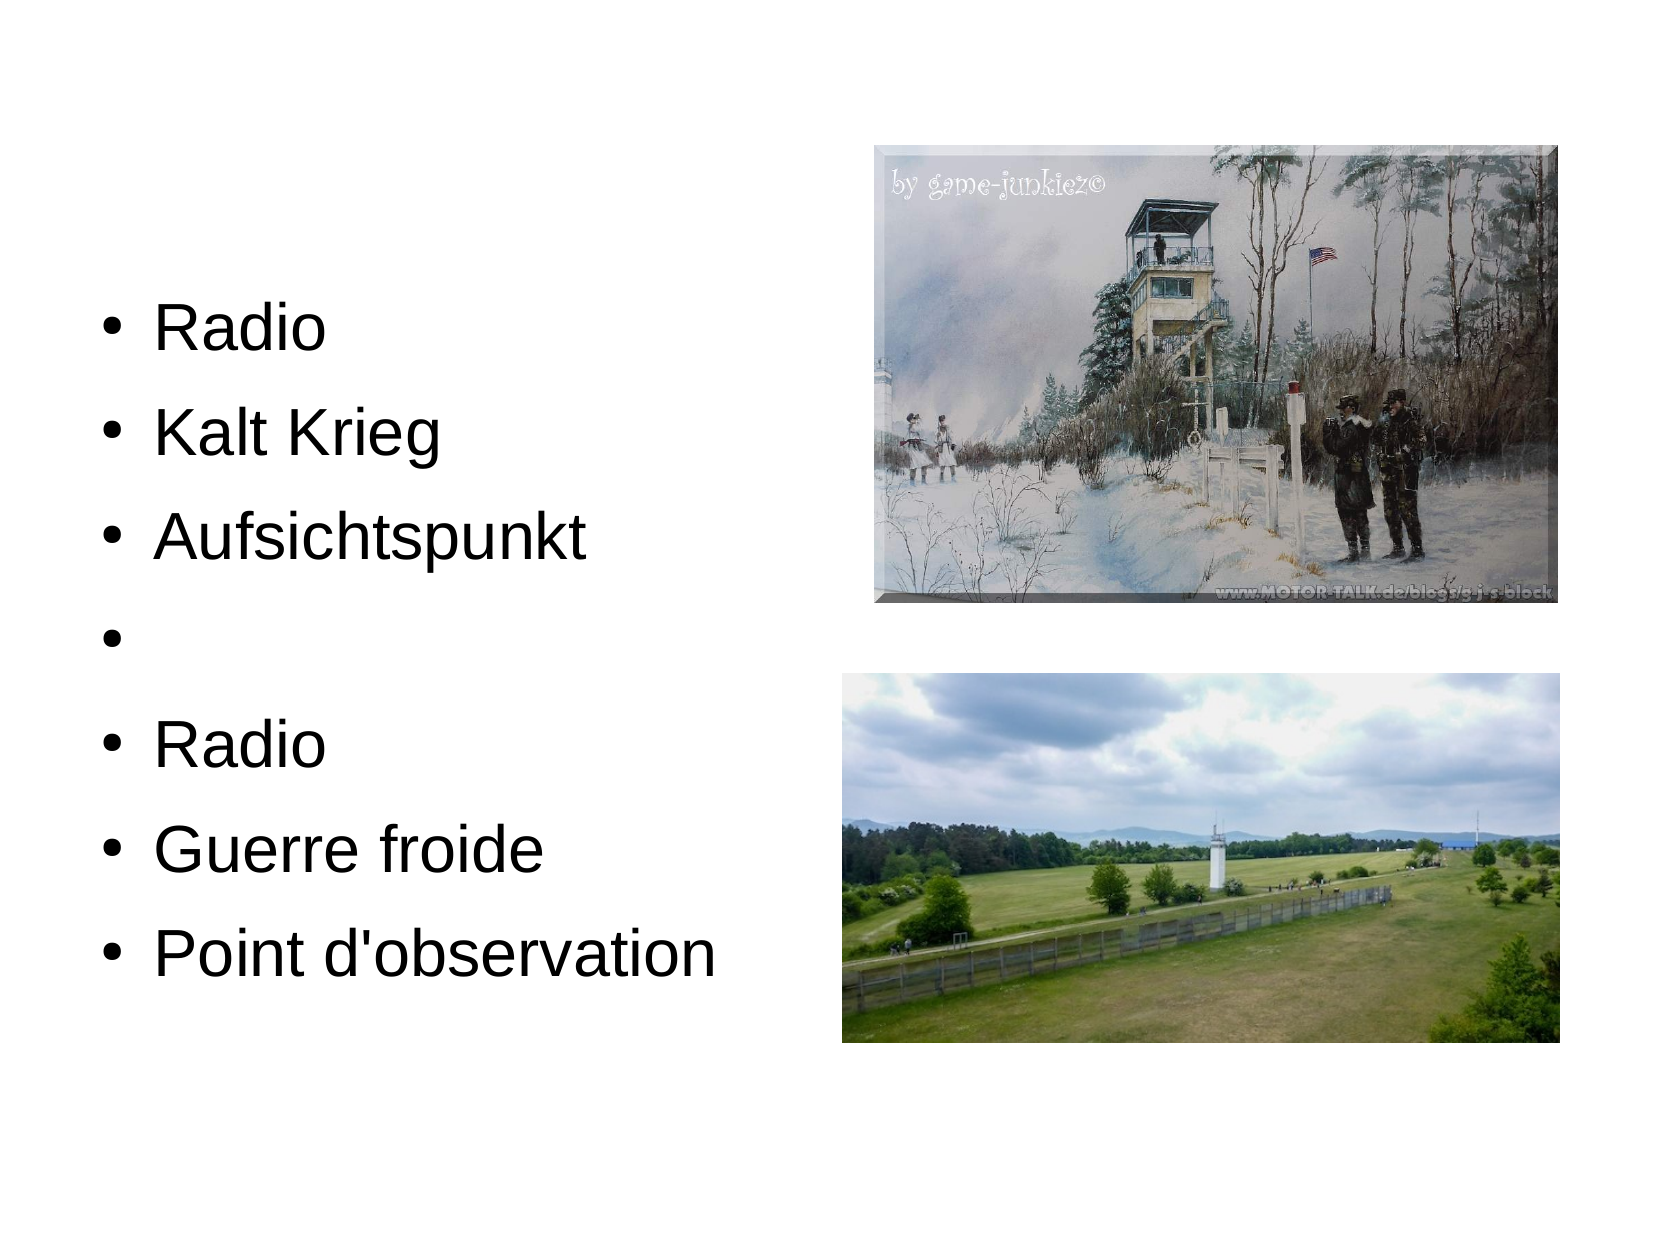

#
Radio
Kalt Krieg
Aufsichtspunkt
Radio
Guerre froide
Point d'observation